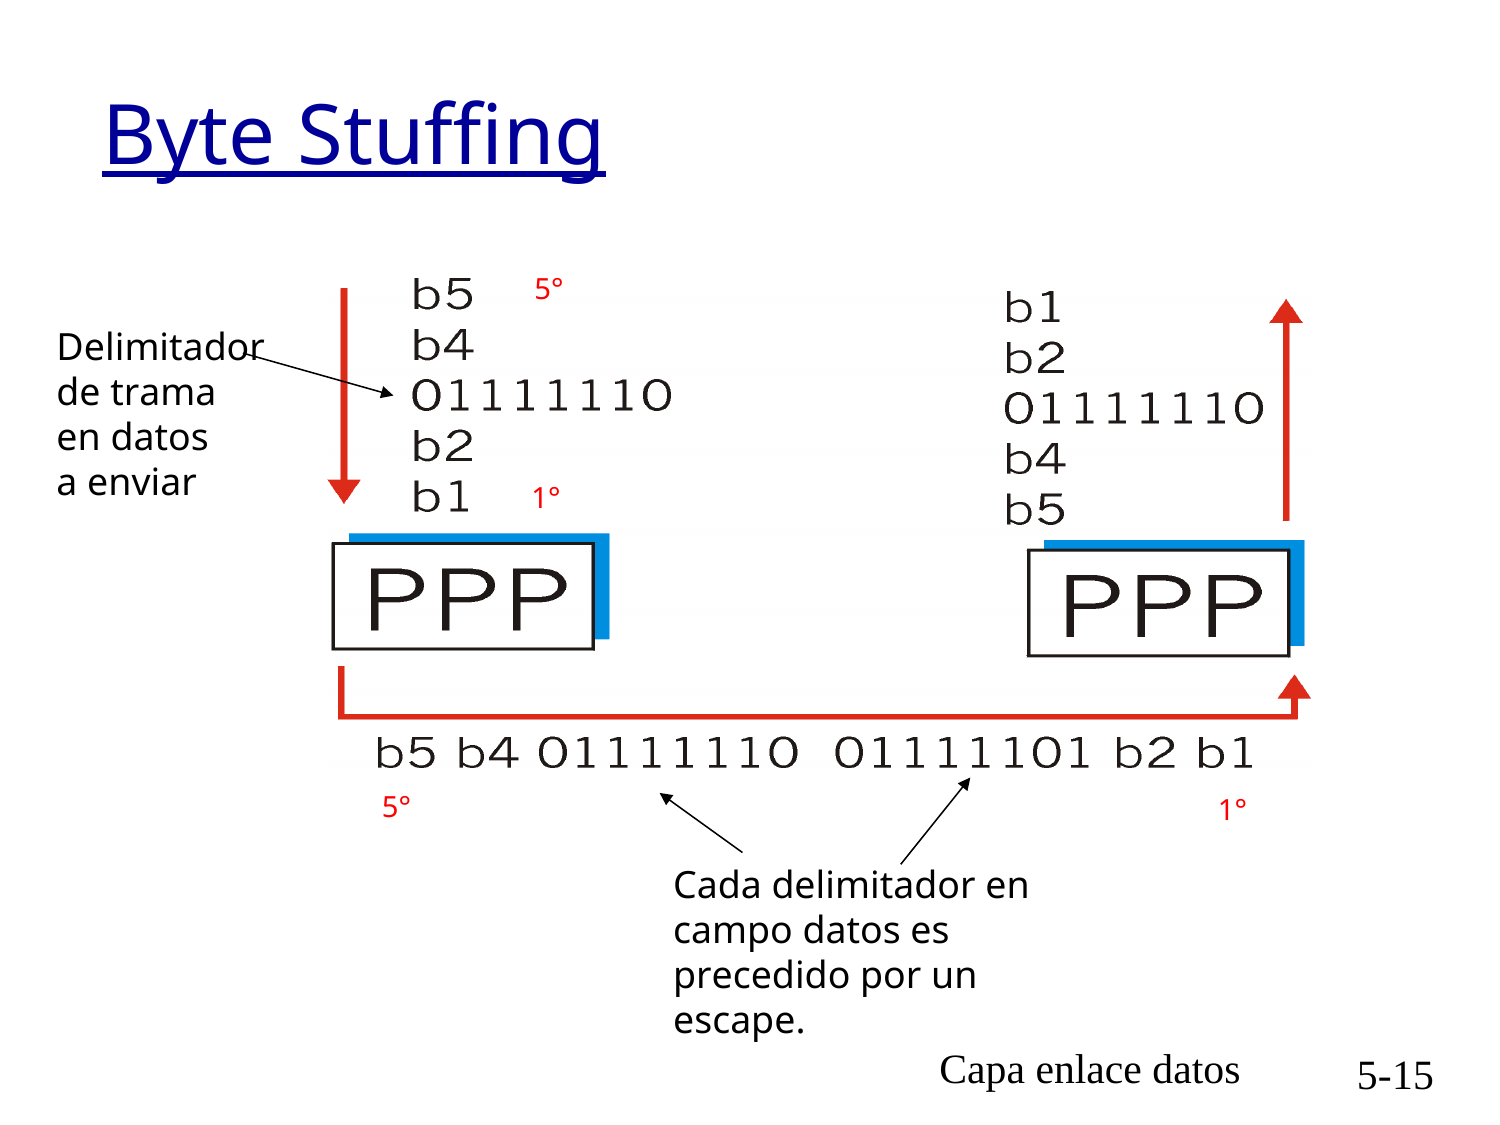

# Byte Stuffing
5°
Delimitador
de trama
en datos
a enviar
1°
5°
1°
Cada delimitador en campo datos es precedido por un escape.
15